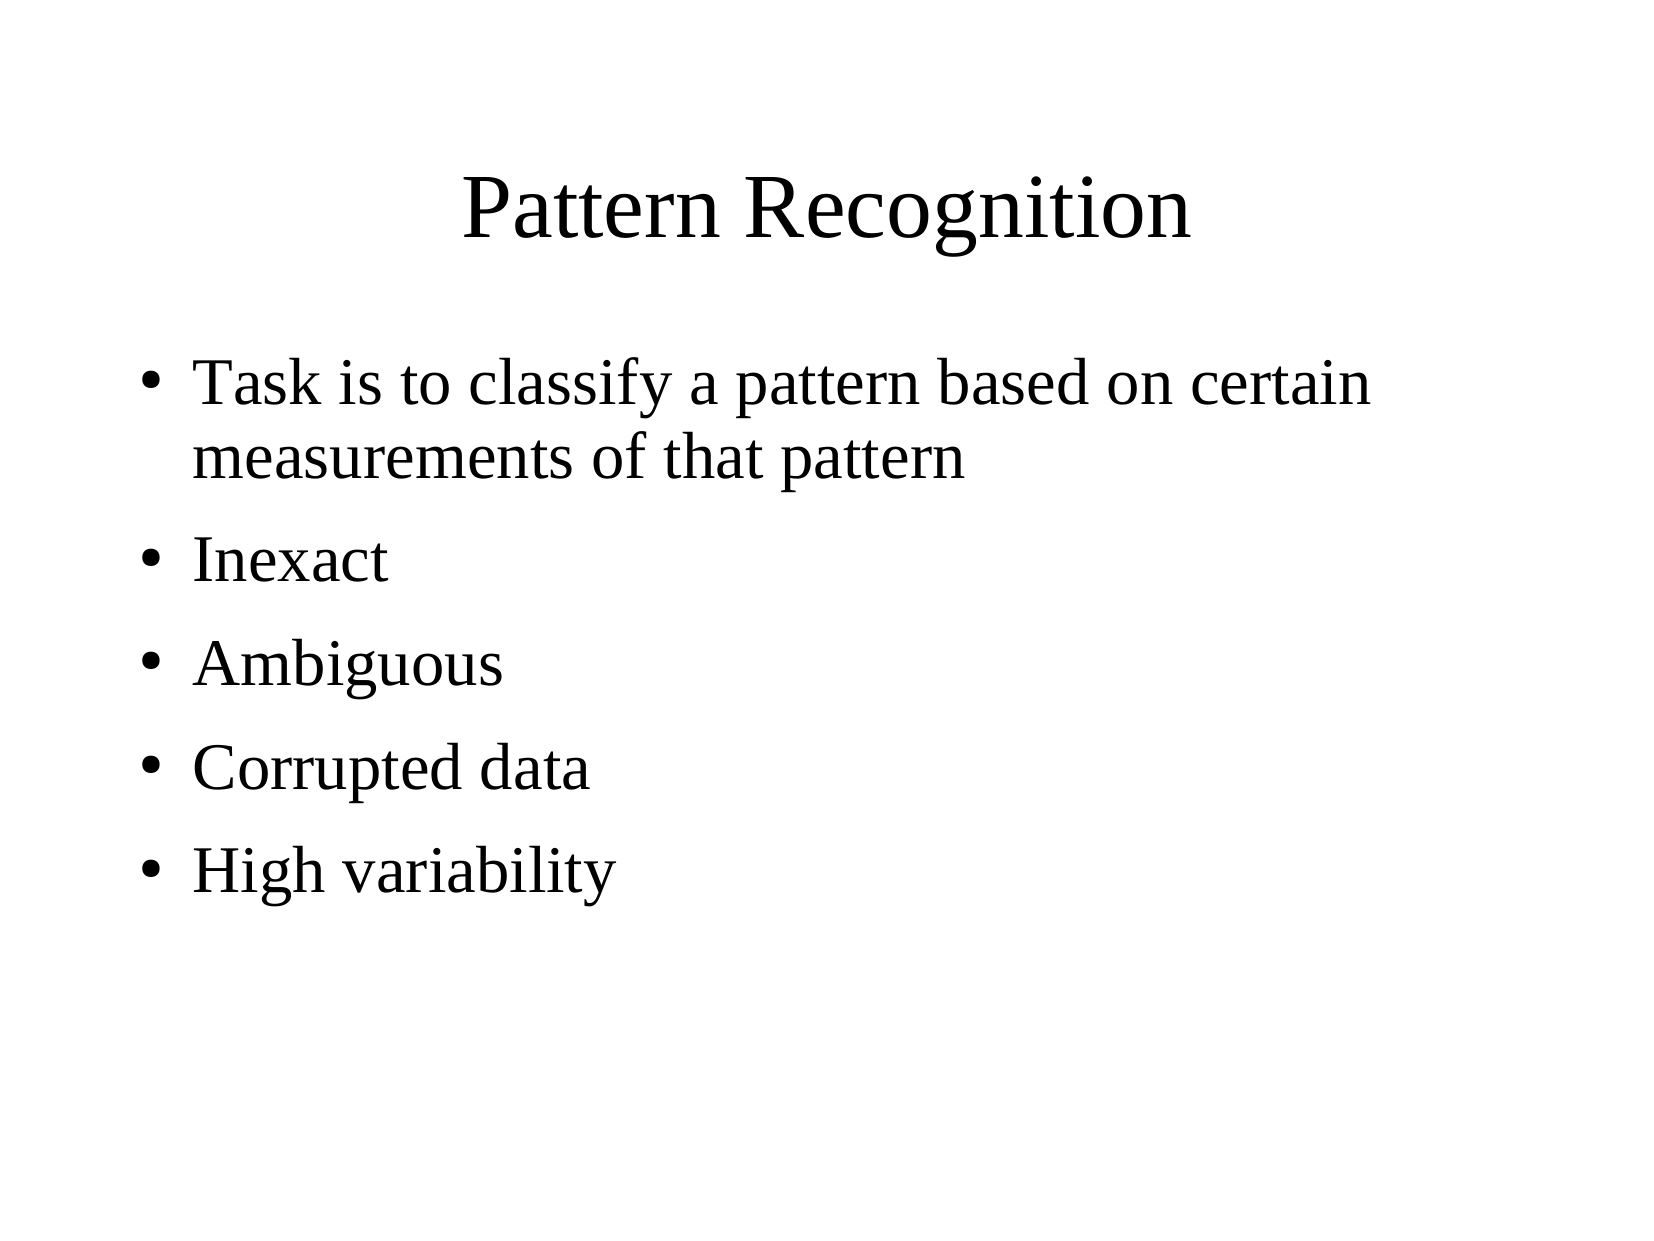

# Pattern Recognition
Task is to classify a pattern based on certain measurements of that pattern
Inexact
Ambiguous
Corrupted data
High variability